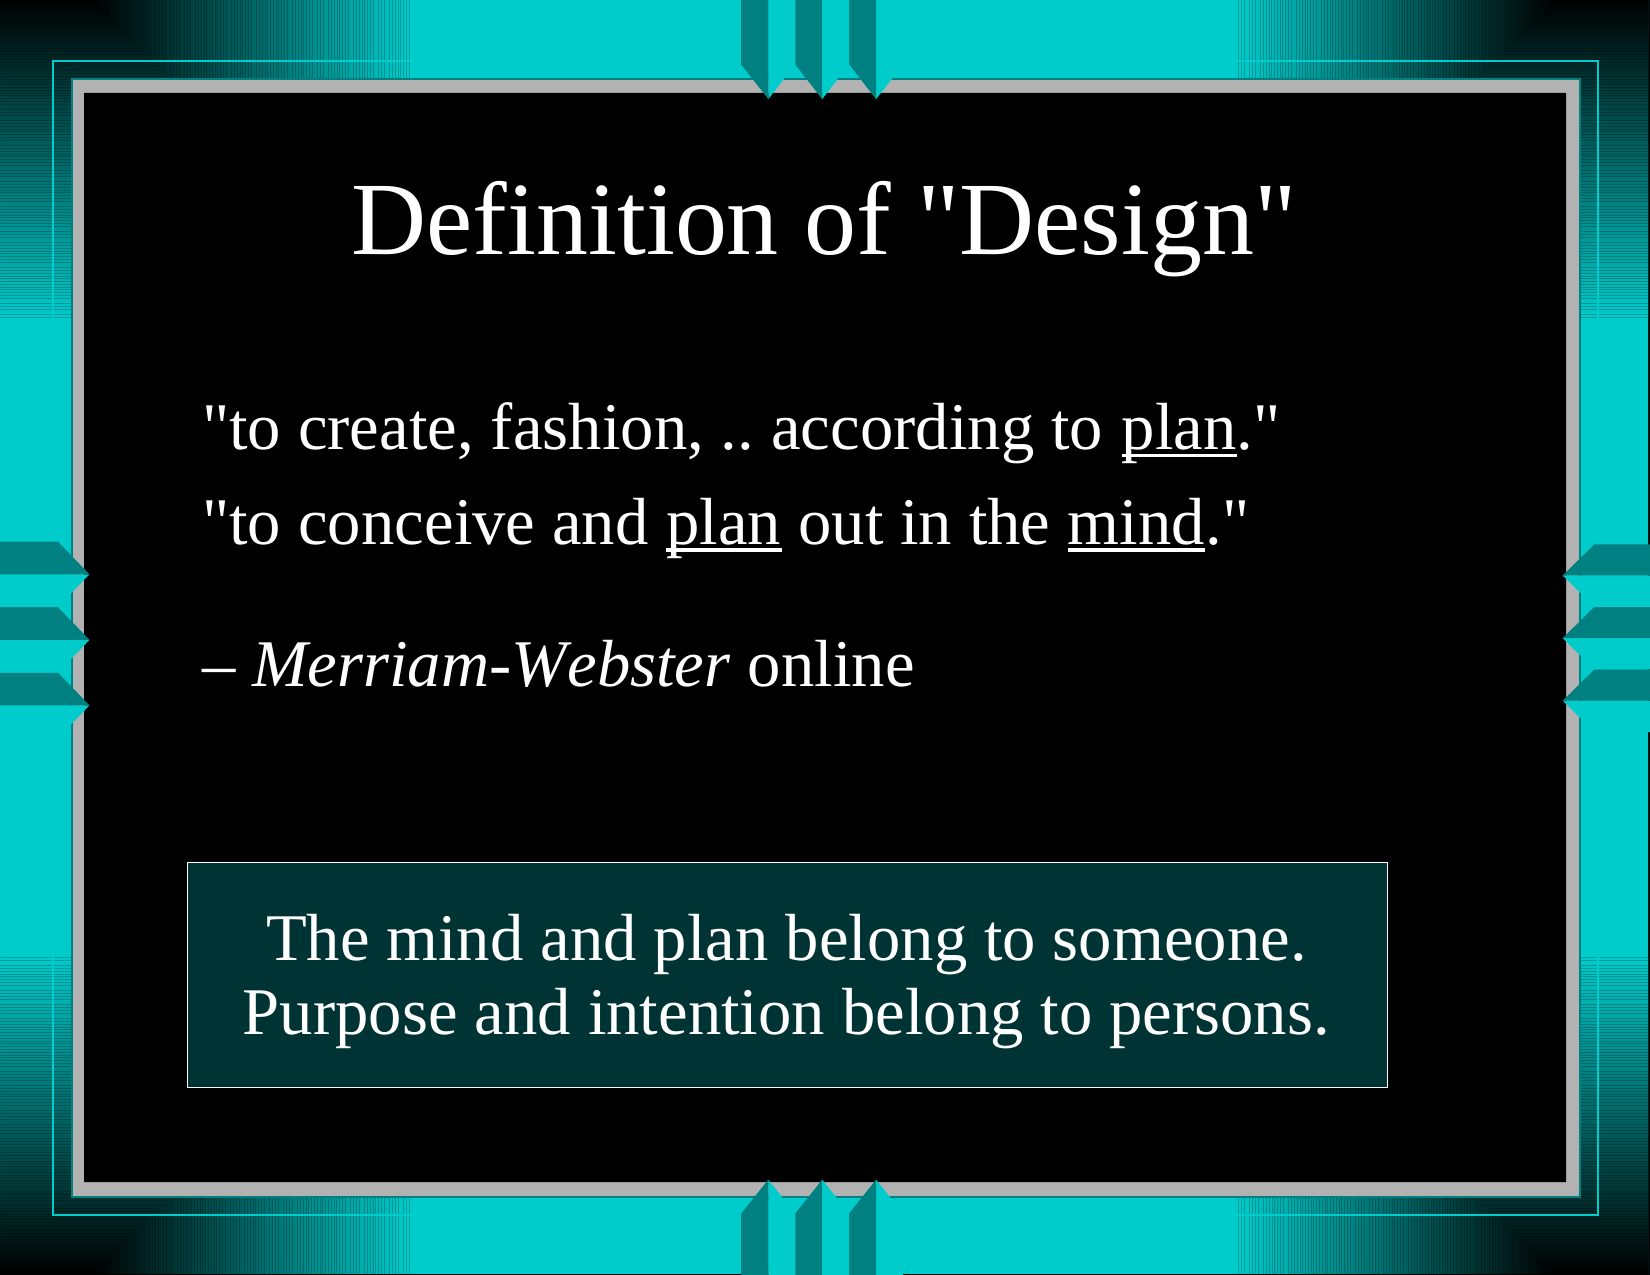

# Definition of "Design"
"to create, fashion, .. according to plan."
"to conceive and plan out in the mind."
– Merriam-Webster online
The mind and plan belong to someone.
Purpose and intention belong to persons.